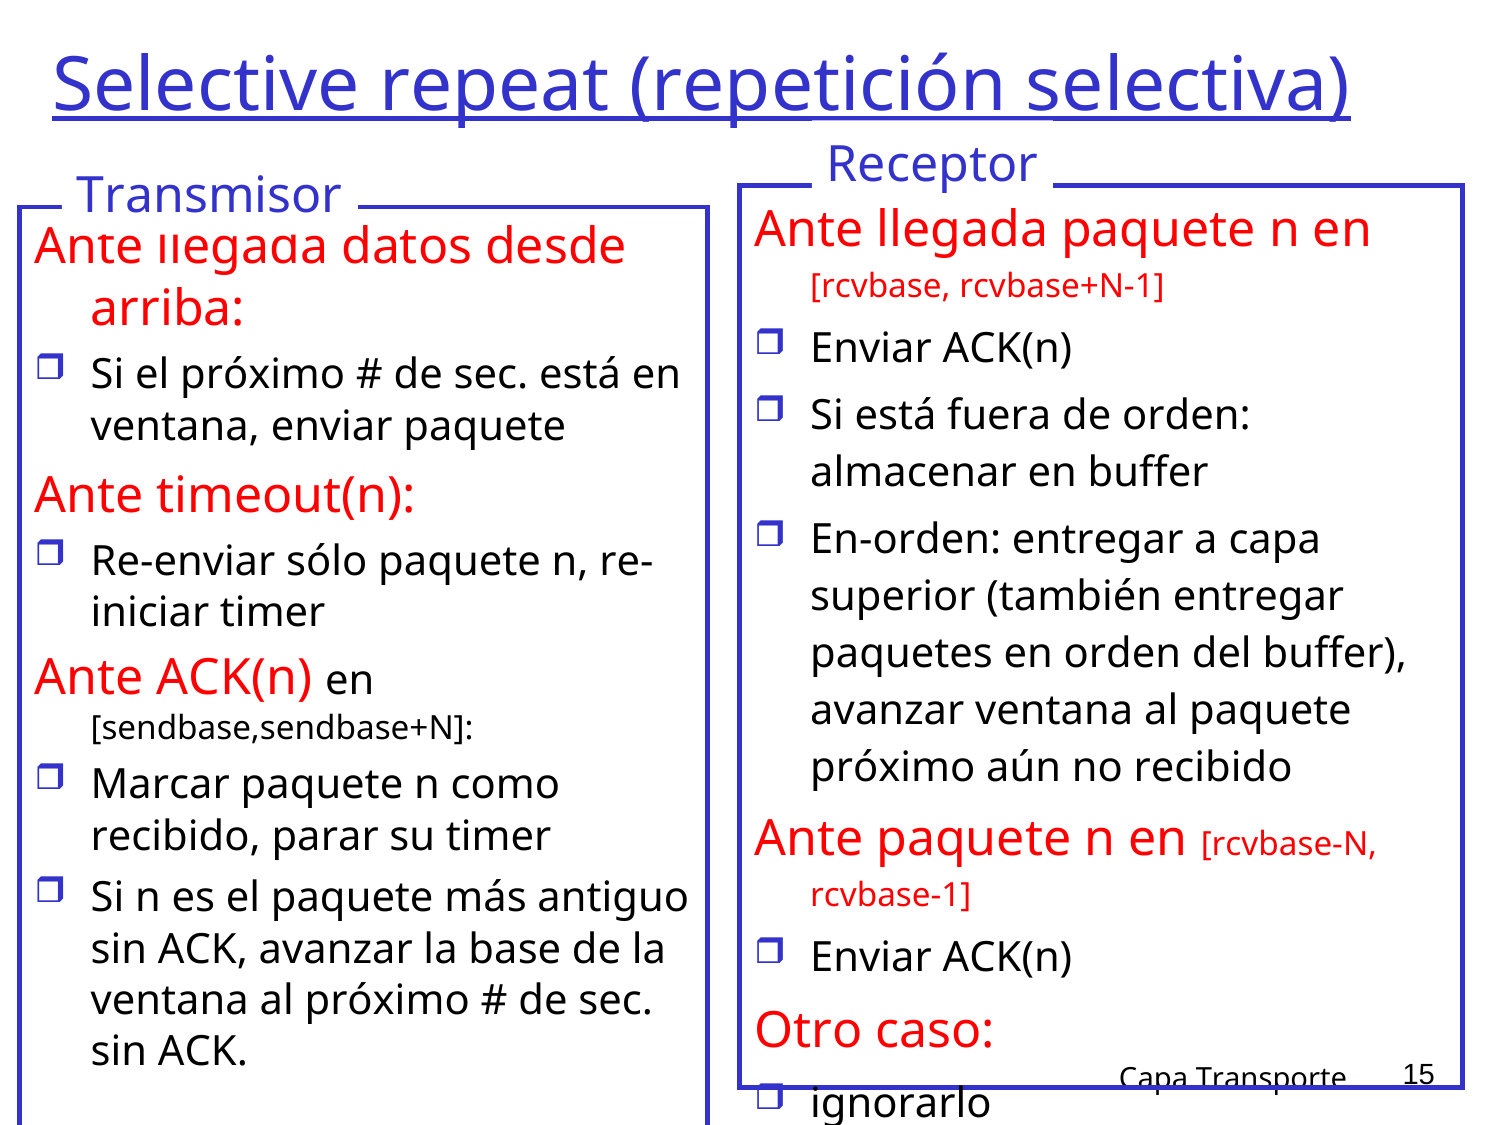

# Selective repeat (repetición selectiva)‏
Receptor
Transmisor
Ante llegada paquete n en [rcvbase, rcvbase+N-1]
Enviar ACK(n)‏
Si está fuera de orden: almacenar en buffer
En-orden: entregar a capa superior (también entregar paquetes en orden del buffer), avanzar ventana al paquete próximo aún no recibido
Ante paquete n en [rcvbase-N, rcvbase-1]
Enviar ACK(n)‏
Otro caso:
ignorarlo
Ante llegada datos desde arriba:
Si el próximo # de sec. está en ventana, enviar paquete
Ante timeout(n):
Re-enviar sólo paquete n, re-iniciar timer
Ante ACK(n) en [sendbase,sendbase+N]:
Marcar paquete n como recibido, parar su timer
Si n es el paquete más antiguo sin ACK, avanzar la base de la ventana al próximo # de sec. sin ACK.
15